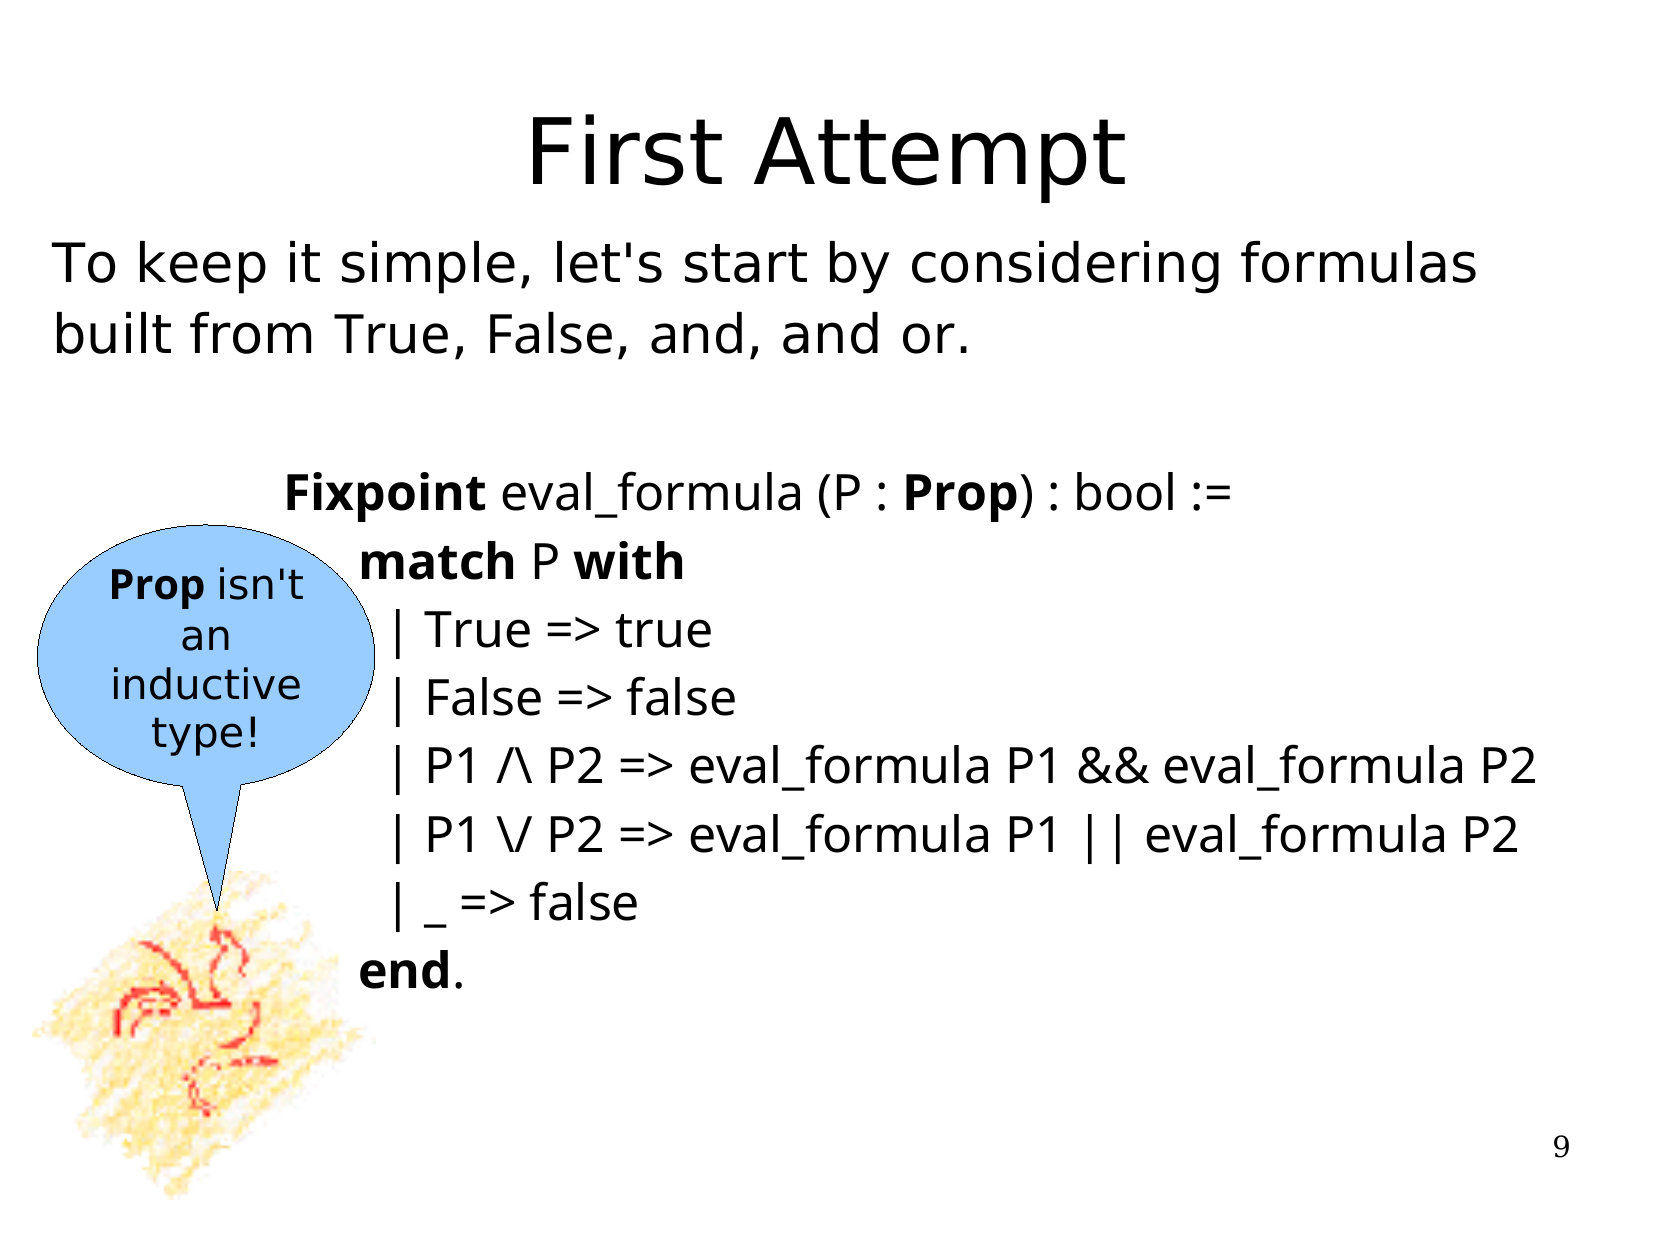

# First Attempt
To keep it simple, let's start by considering formulas built from True, False, and, and or.
Fixpoint eval_formula (P : Prop) : bool :=
	match P with
	 | True => true
	 | False => false
	 | P1 /\ P2 => eval_formula P1 && eval_formula P2
	 | P1 \/ P2 => eval_formula P1 || eval_formula P2
	 | _ => false
	end.
Prop isn't an inductive type!
9